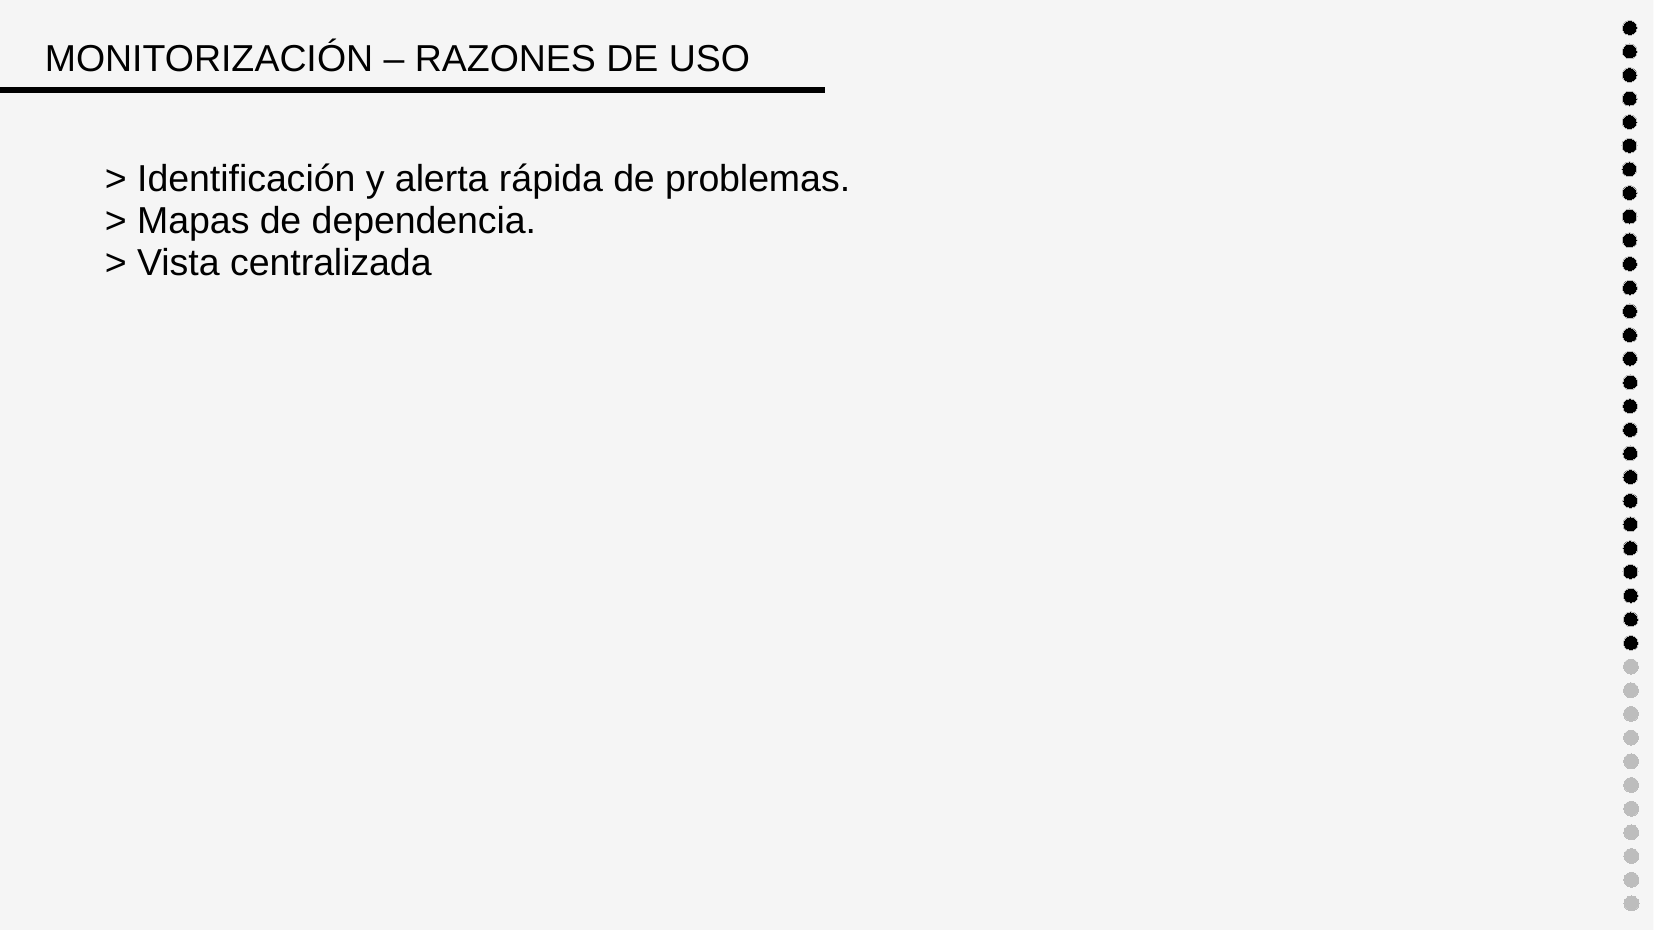

MONITORIZACIÓN – RAZONES DE USO
> Identificación y alerta rápida de problemas.
> Mapas de dependencia.
> Vista centralizada